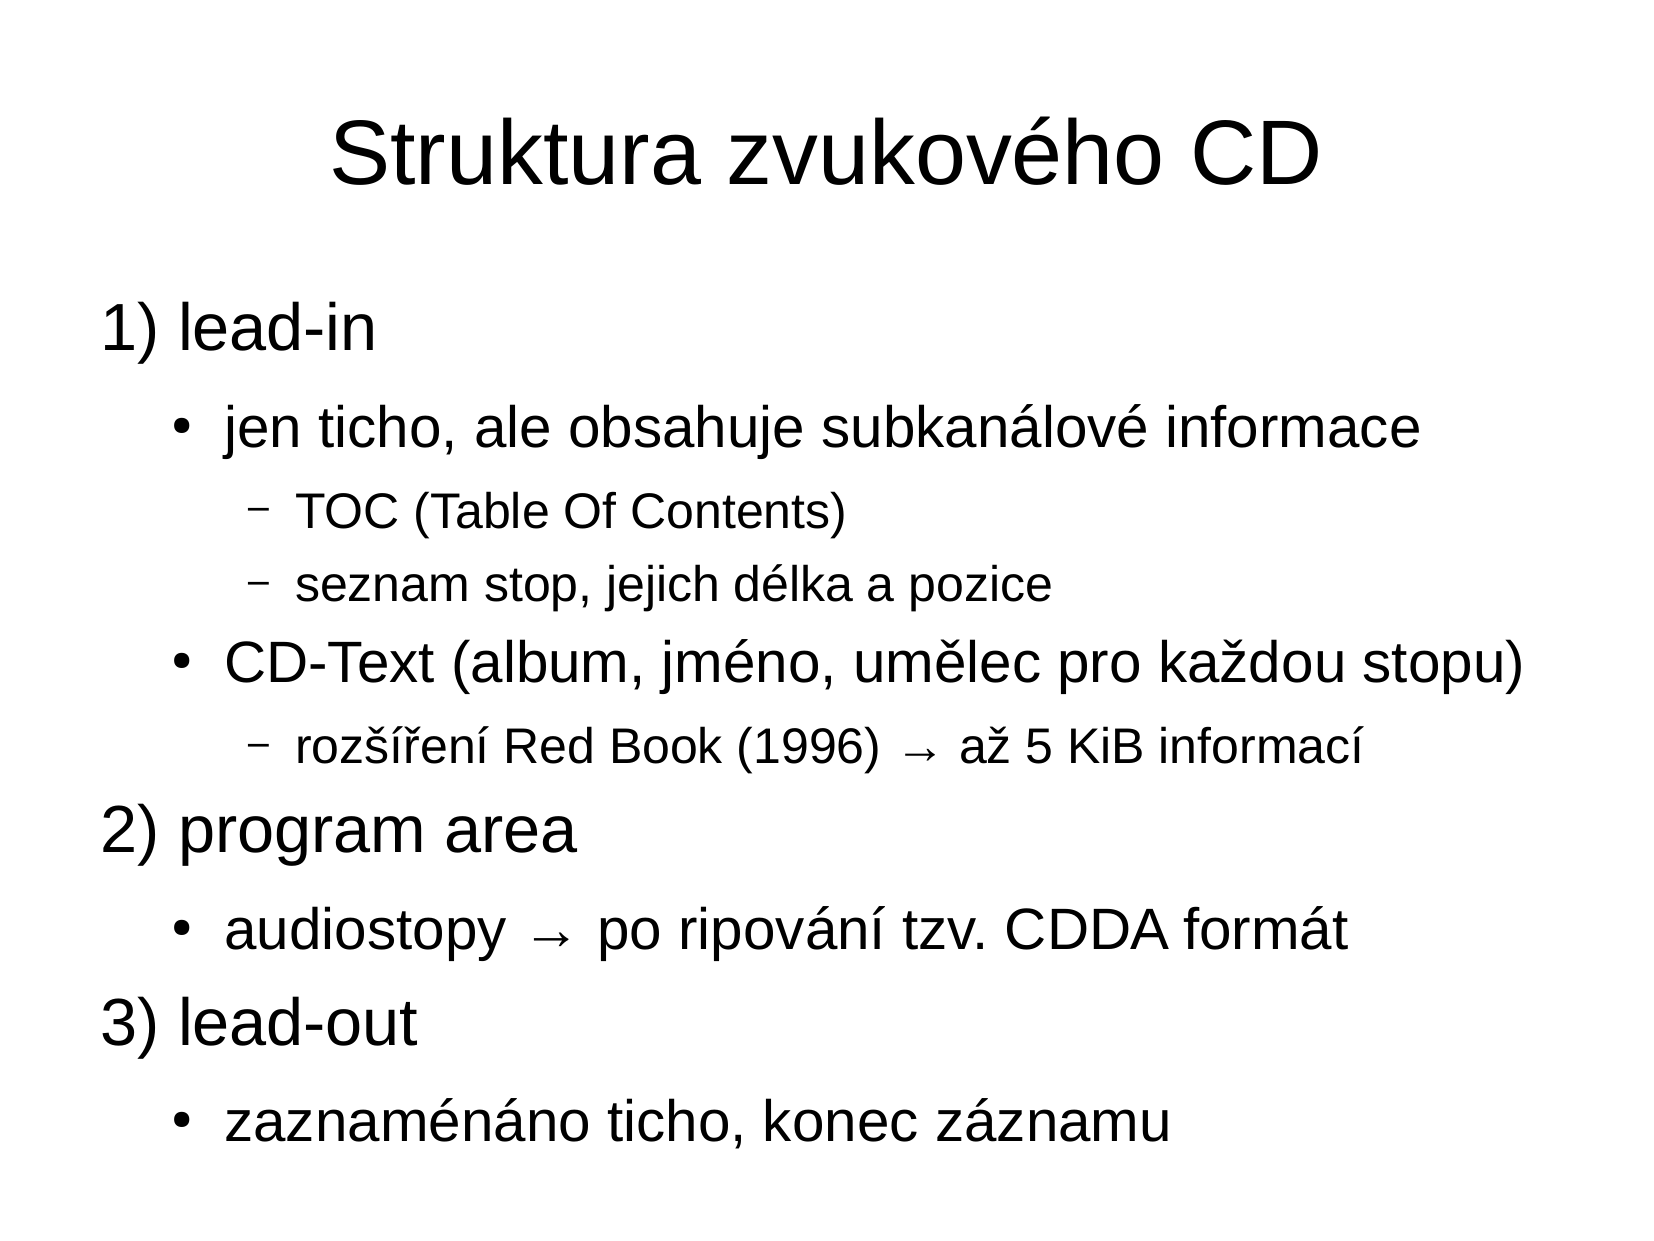

# Struktura zvukového CD
 lead-in
jen ticho, ale obsahuje subkanálové informace
TOC (Table Of Contents)
seznam stop, jejich délka a pozice
CD-Text (album, jméno, umělec pro každou stopu)
rozšíření Red Book (1996) → až 5 KiB informací
 program area
audiostopy → po ripování tzv. CDDA formát
 lead-out
zaznaménáno ticho, konec záznamu